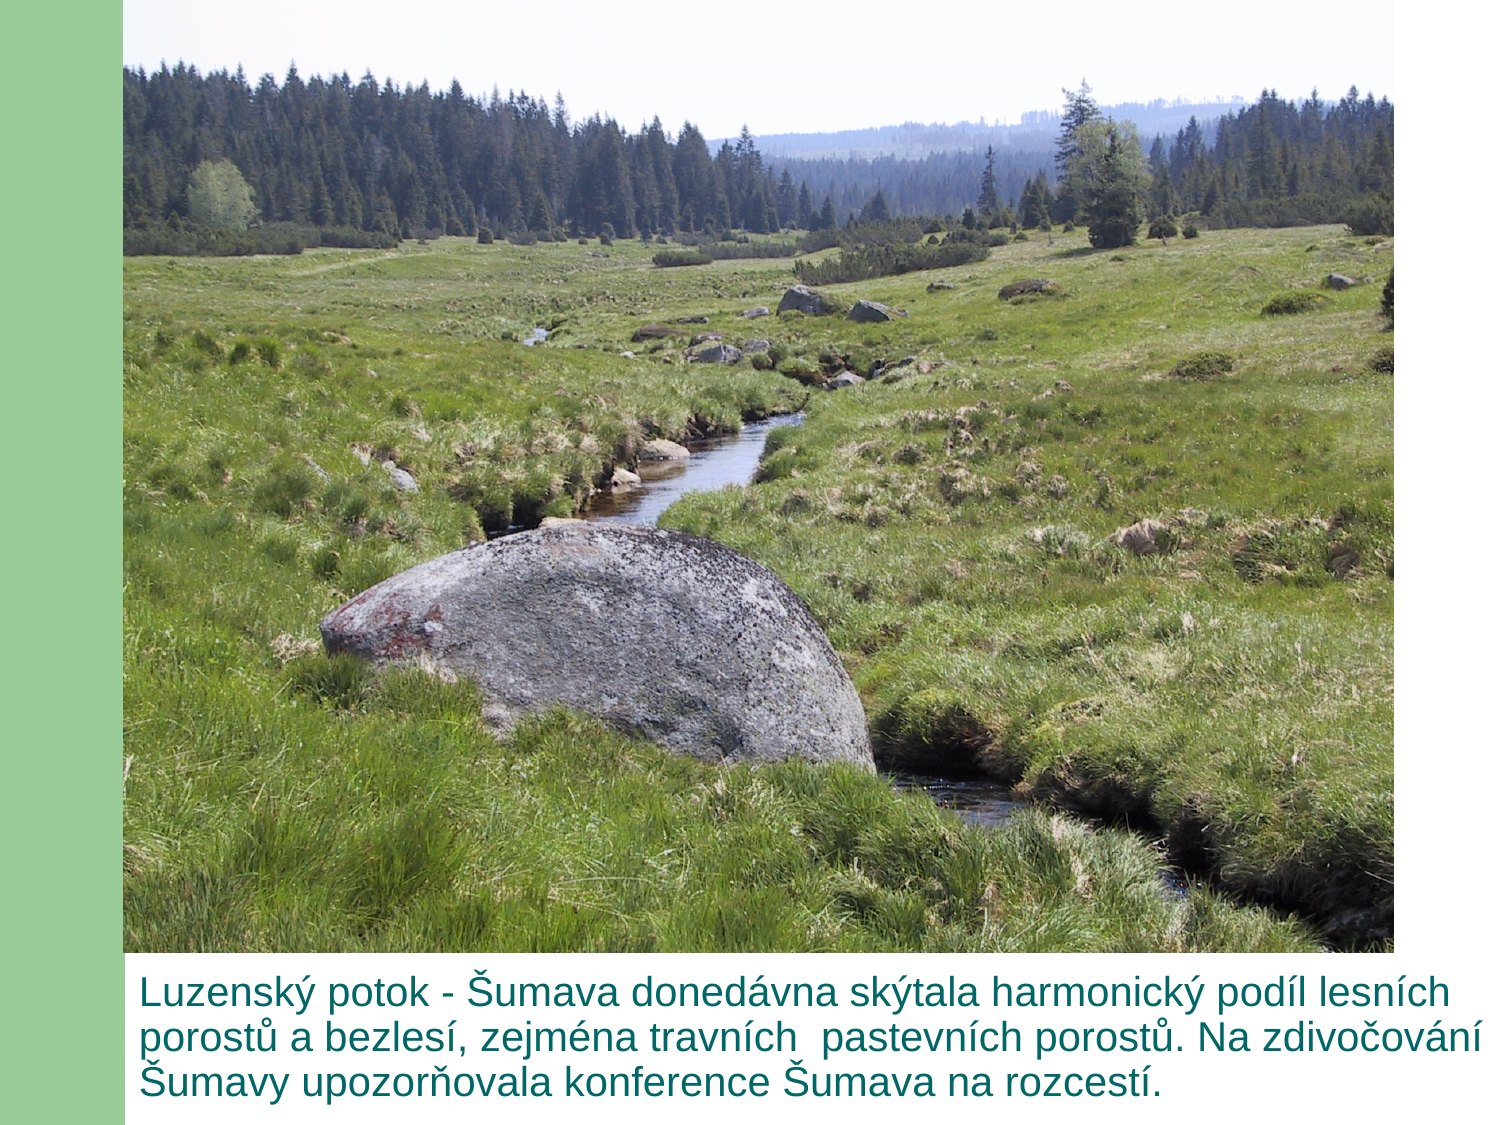

# Luzenský potok - Šumava donedávna skýtala harmonický podíl lesních porostů a bezlesí, zejména travních pastevních porostů. Na zdivočování Šumavy upozorňovala konference Šumava na rozcestí.